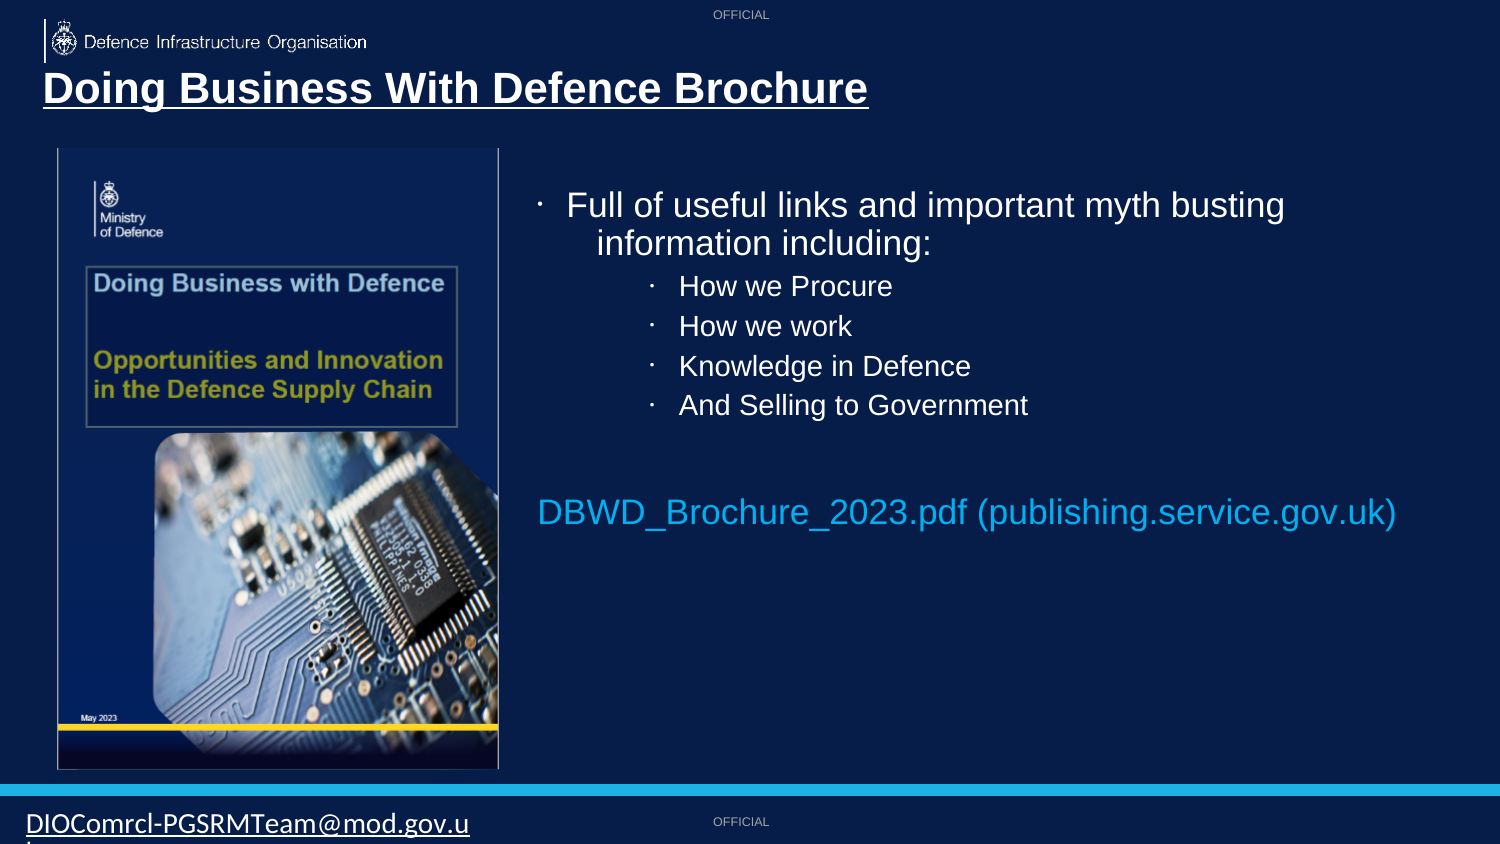

Doing Business With Defence Brochure
Full of useful links and important myth busting information including:
How we Procure
How we work
Knowledge in Defence
And Selling to Government
DBWD_Brochure_2023.pdf (publishing.service.gov.uk)
DIOComrcl-PGSRMTeam@mod.gov.uk